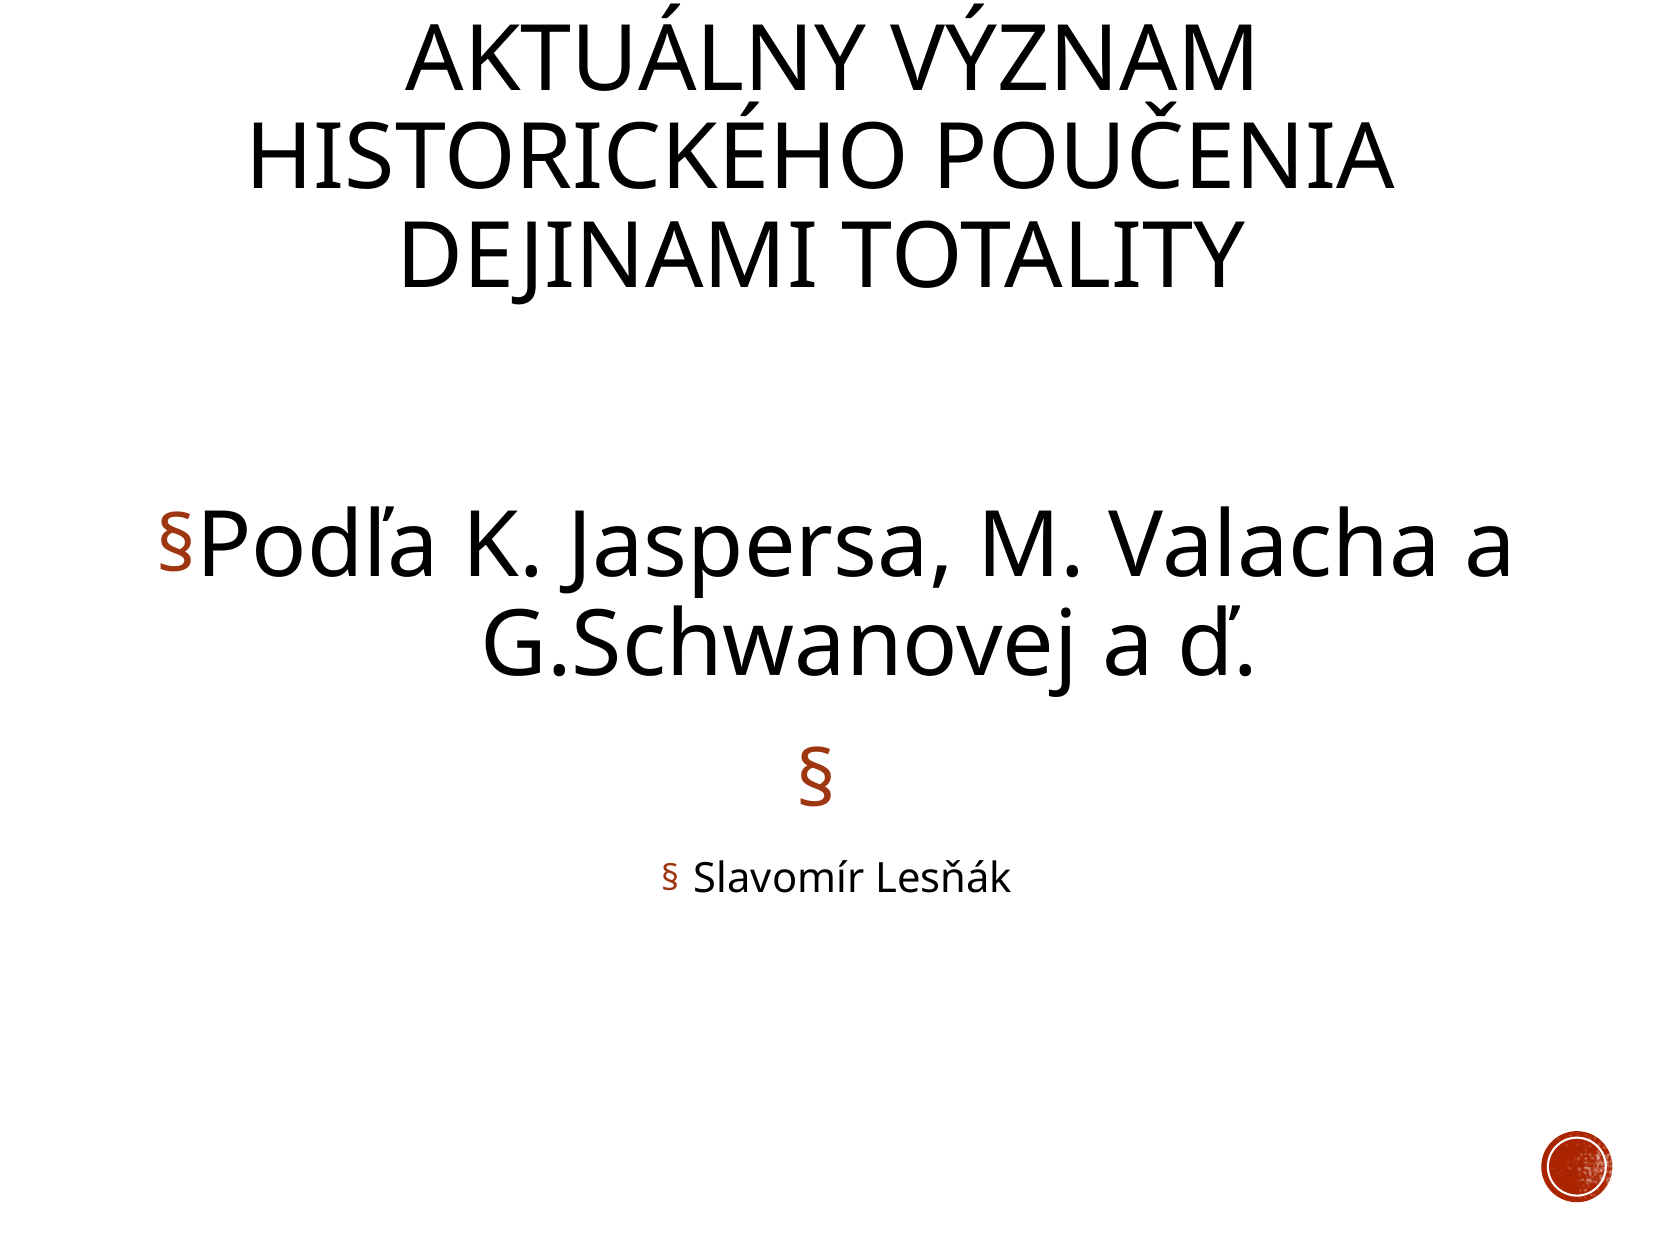

# Aktuálny význam historického poučenia dejinami totality
Podľa K. Jaspersa, M. Valacha a G.Schwanovej a ď.
Slavomír Lesňák